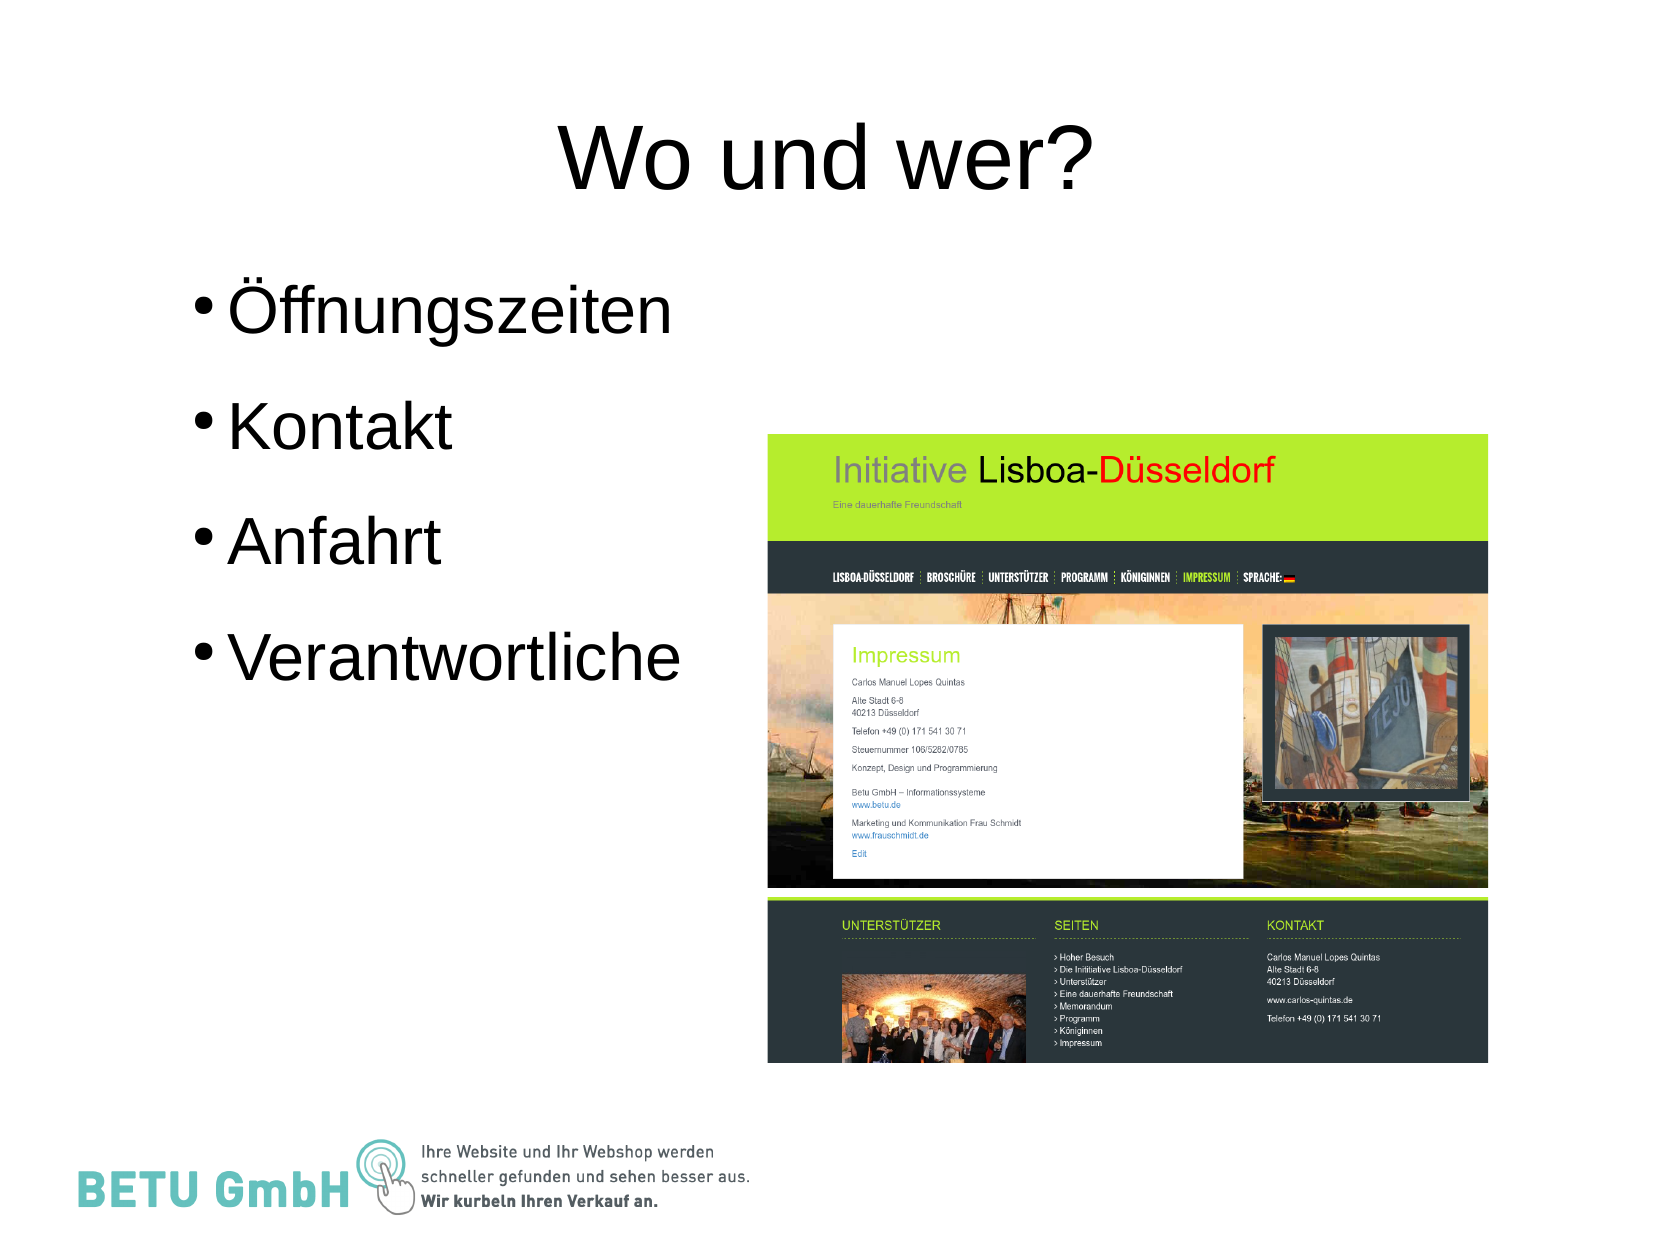

Wo und wer?
Öffnungszeiten
Kontakt
Anfahrt
Verantwortliche